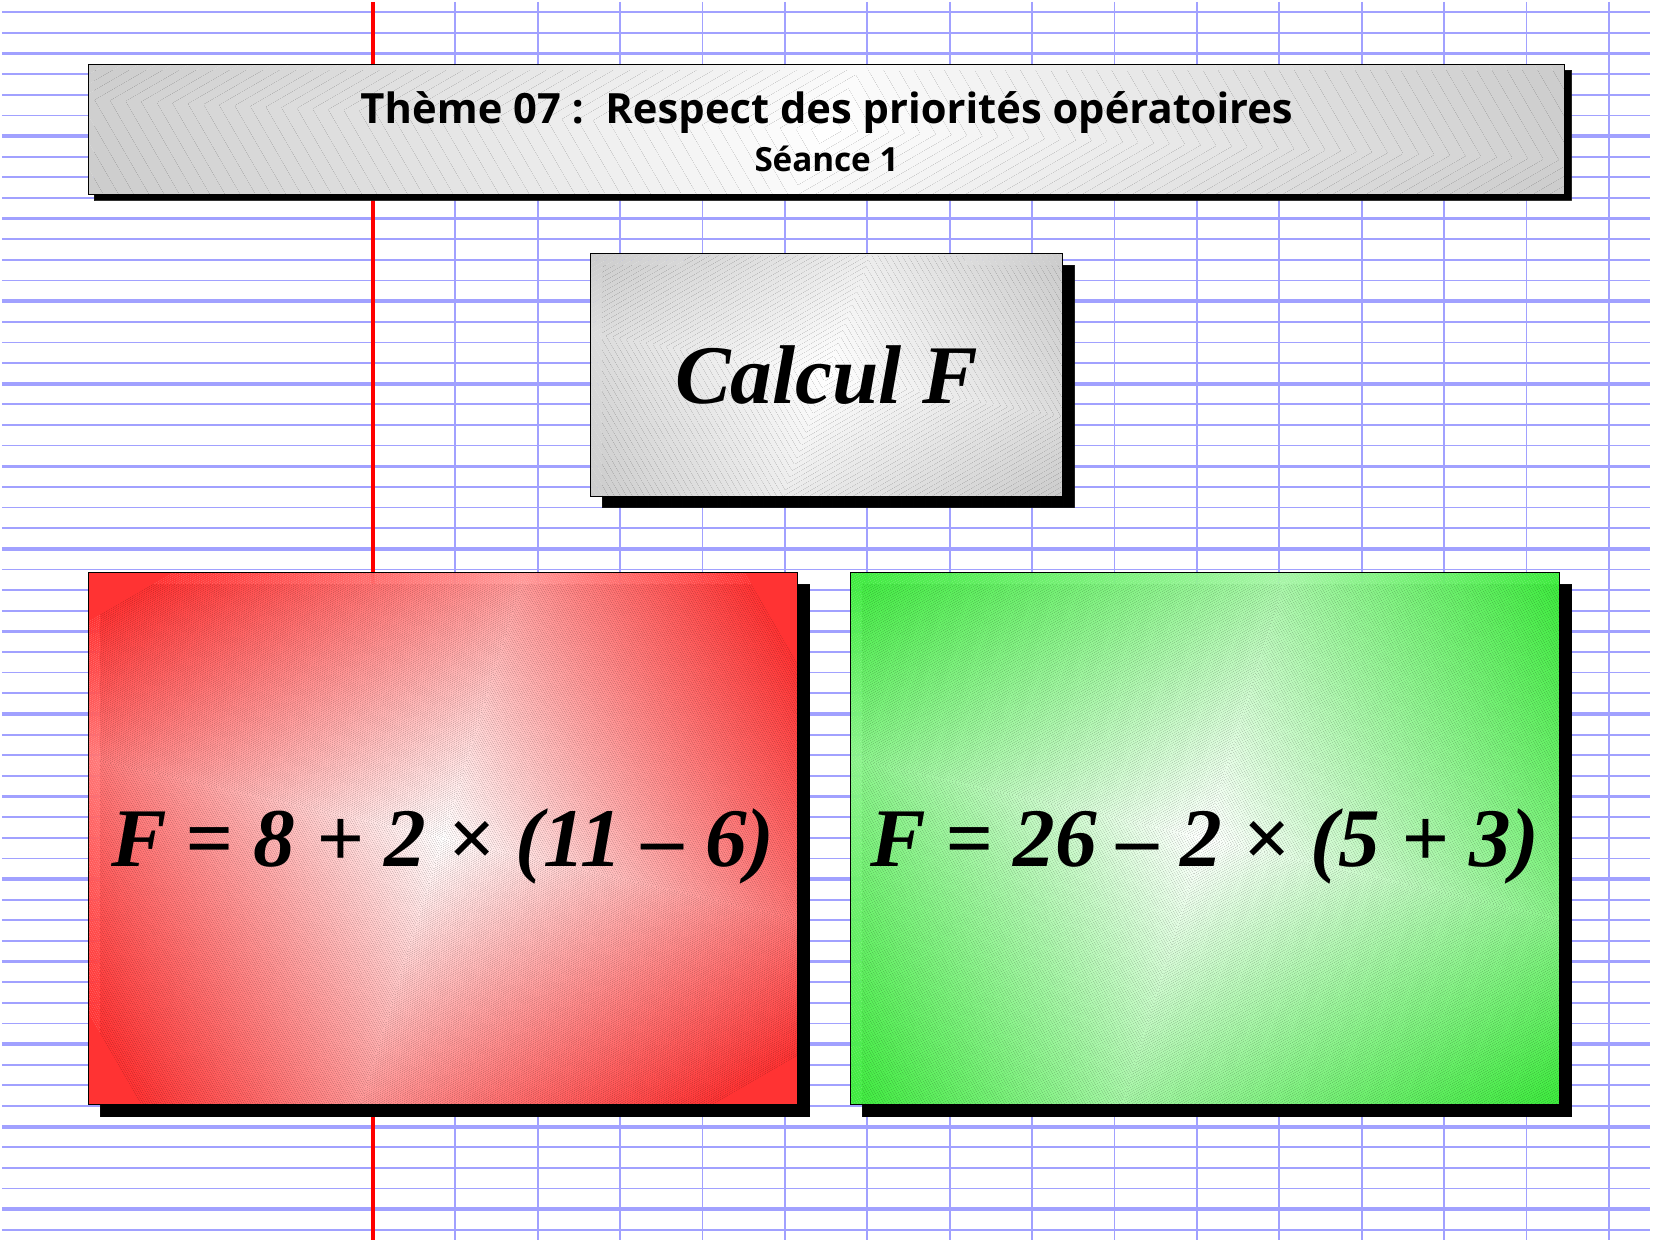

Thème 07 : Respect des priorités opératoires
Séance 1
Calcul F
10
11
12
13
14
15
9
0
1
2
3
4
5
6
7
8
F = 8 + 2 × (11 – 6)
F = 26 – 2 × (5 + 3)